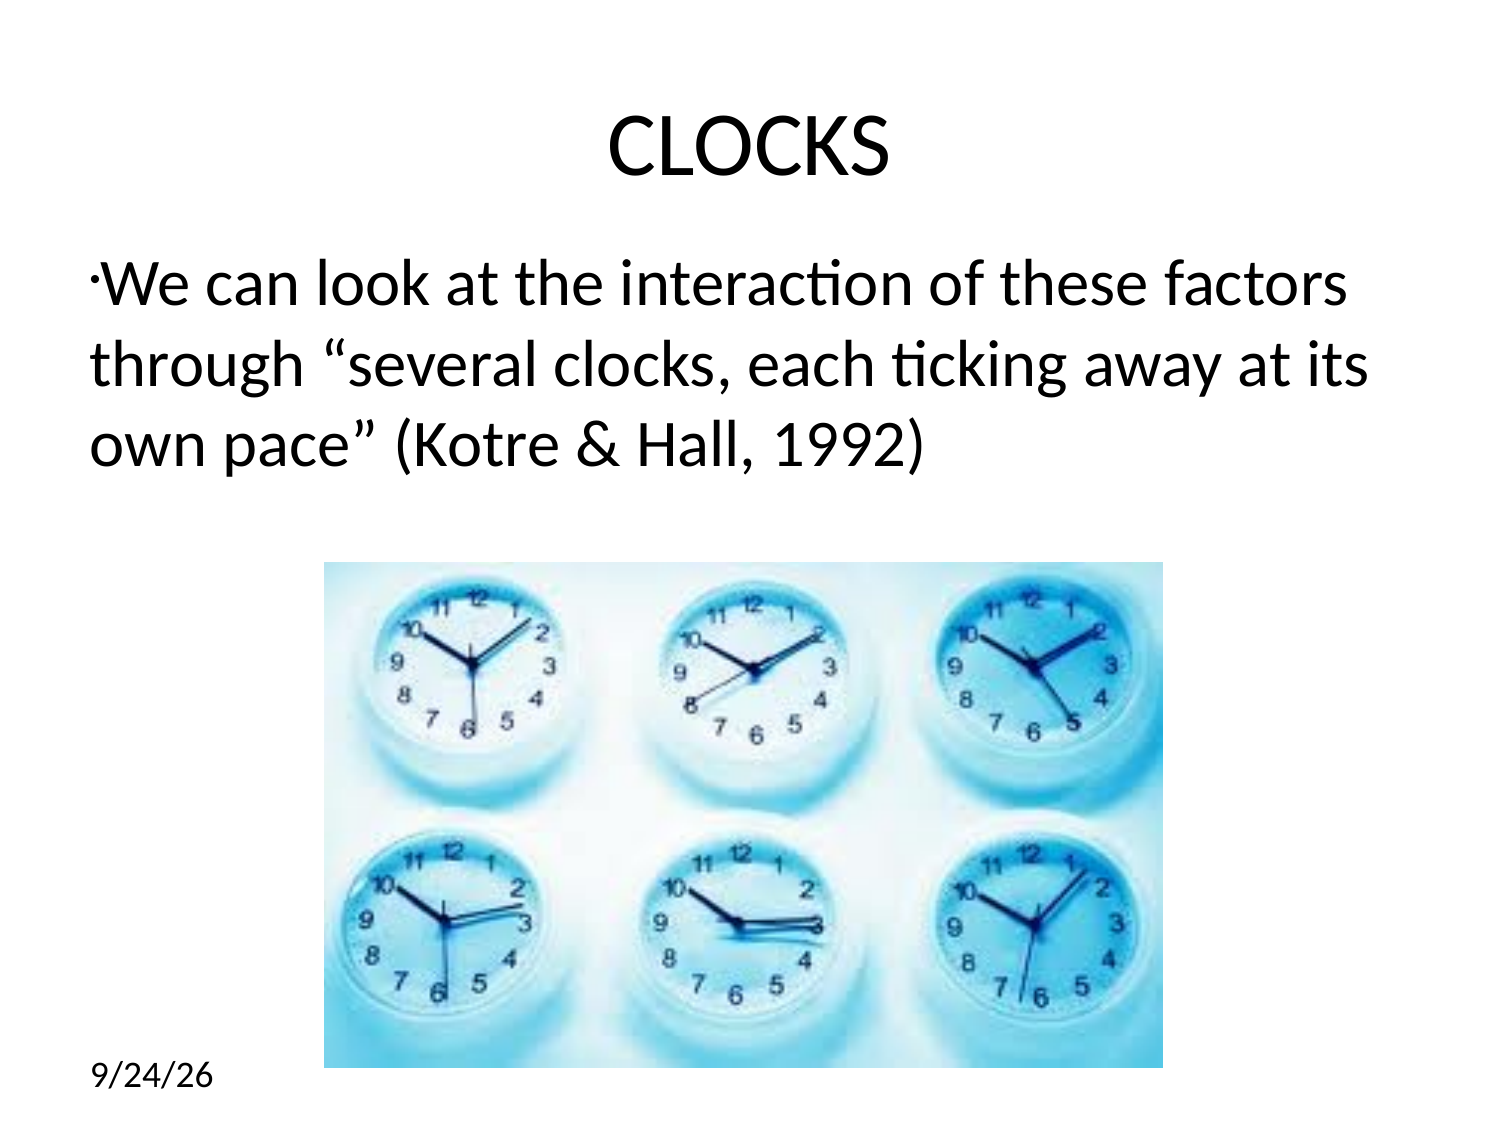

# CLOCKS
We can look at the interaction of these factors through “several clocks, each ticking away at its own pace” (Kotre & Hall, 1992)